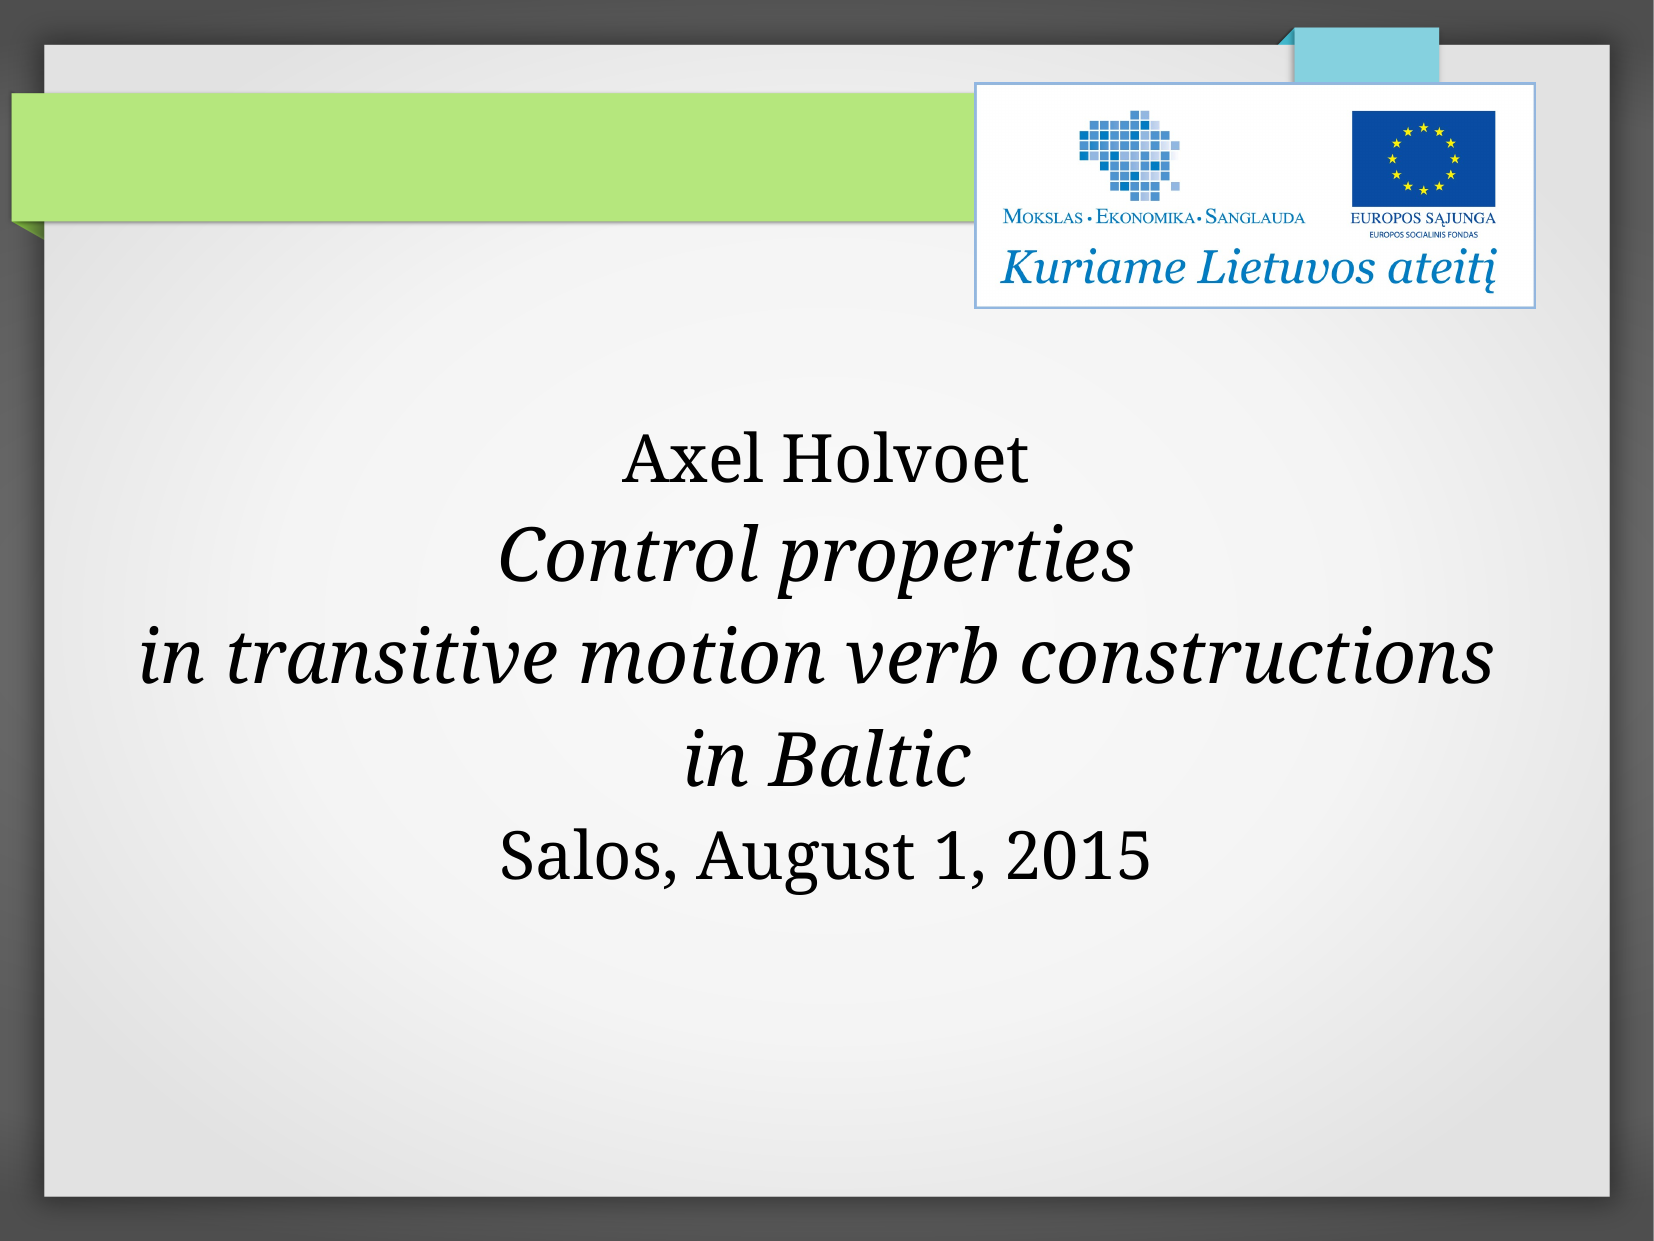

#
Axel Holvoet
Control properties
in transitive motion verb constructions
in Baltic
Salos, August 1, 2015